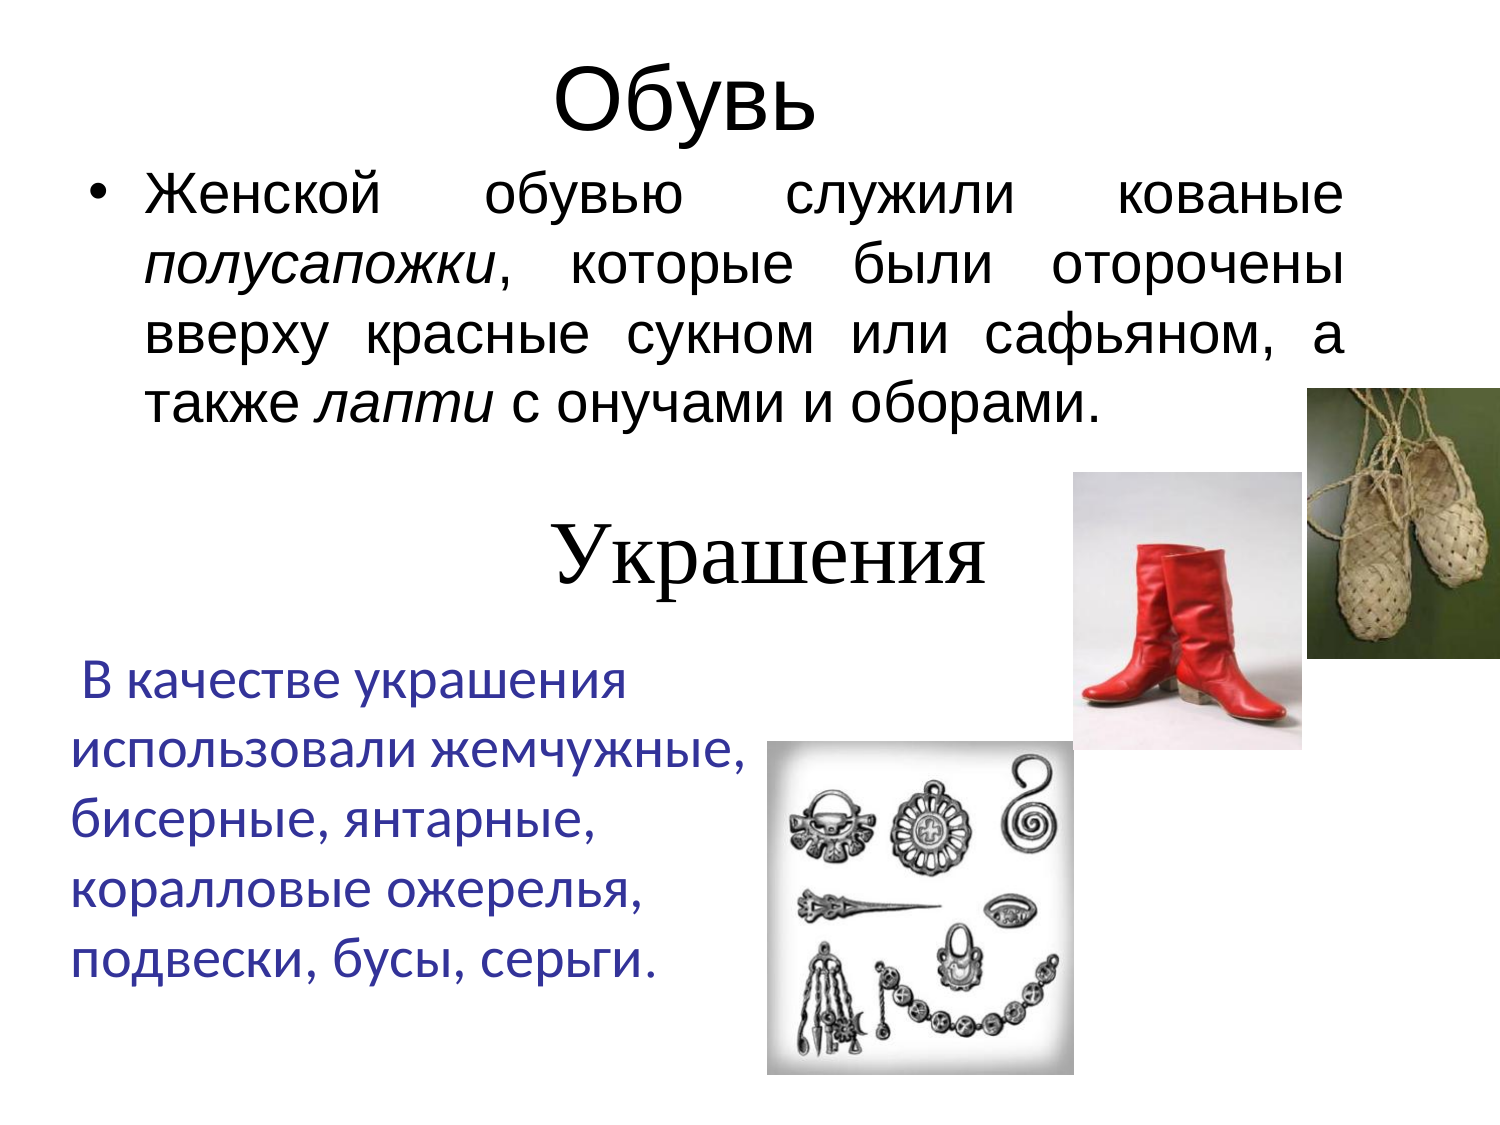

# Обувь
Женской обувью служили кованые полусапожки, которые были оторочены вверху красные сукном или сафьяном, а также лапти с онучами и оборами.
Украшения
 В качестве украшения использовали жемчужные, бисерные, янтарные, коралловые ожерелья, подвески, бусы, серьги.